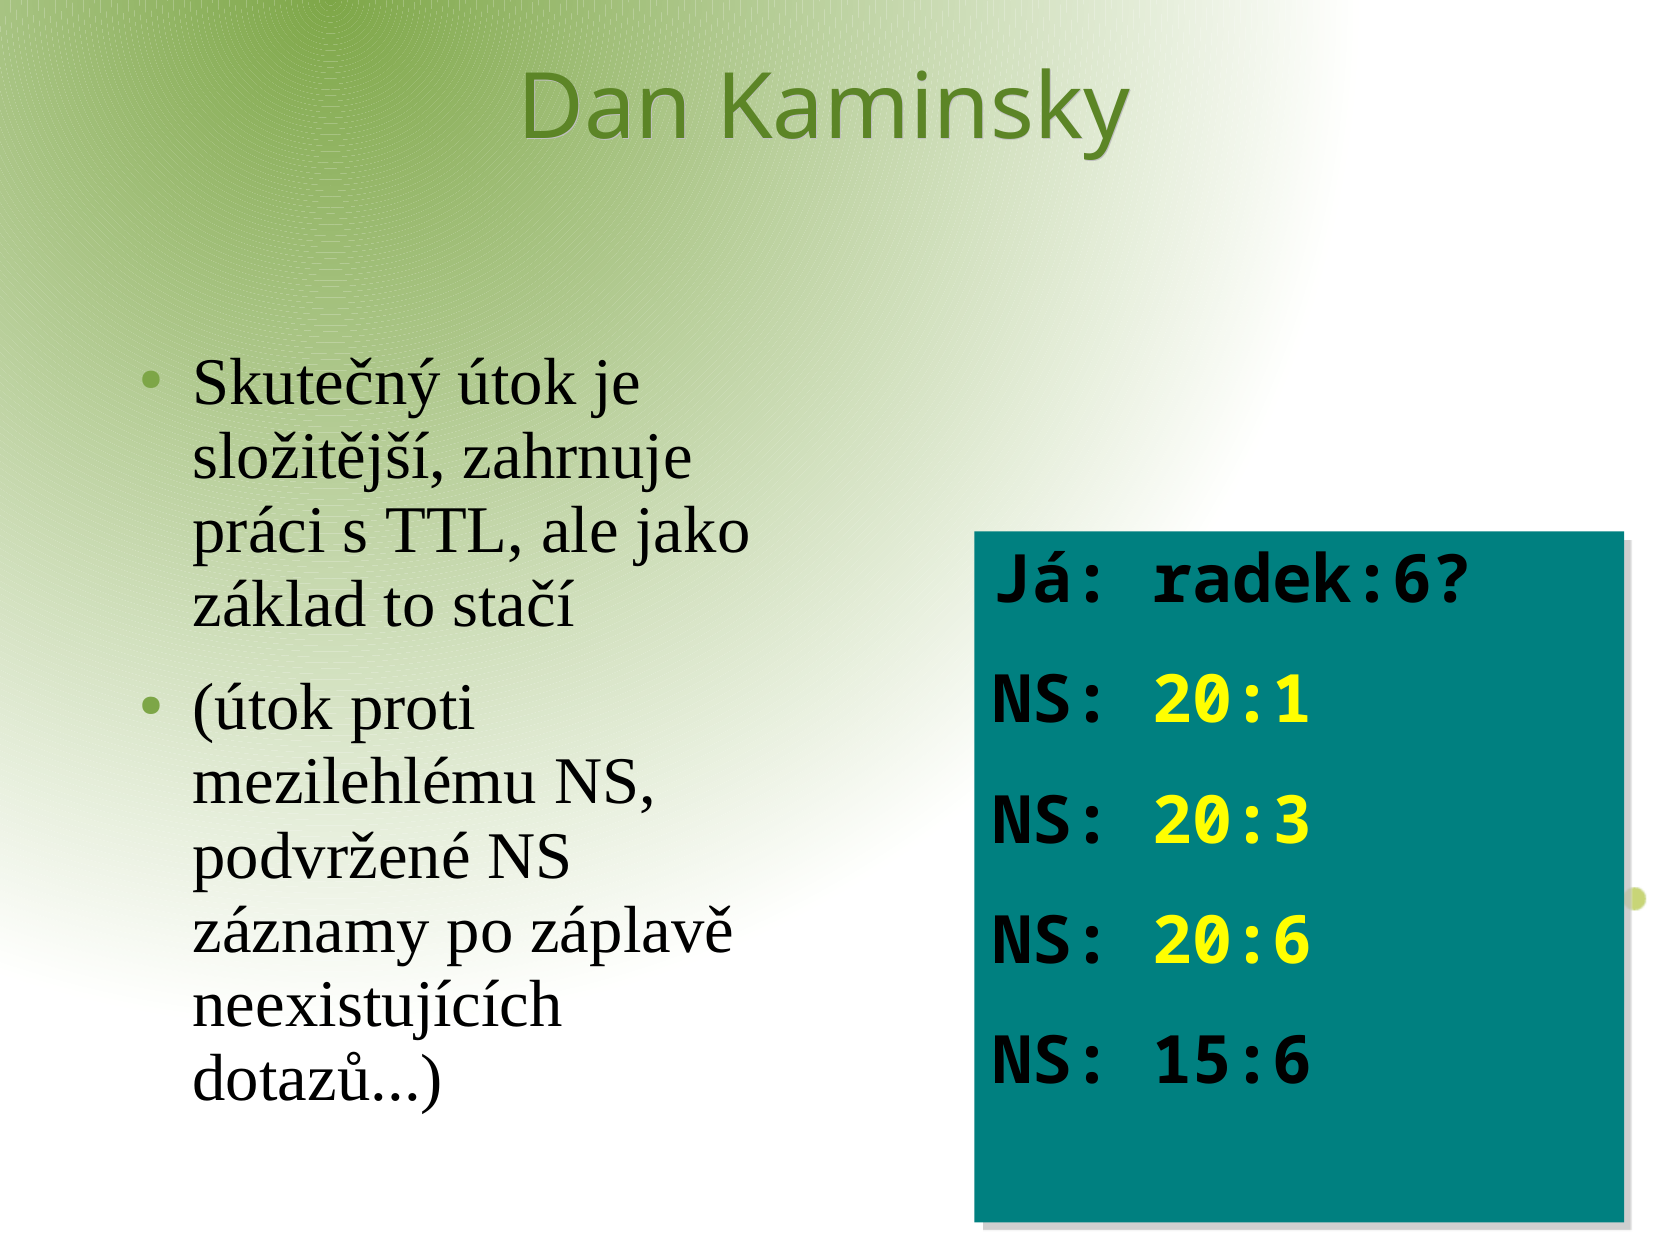

# Dan Kaminsky
Skutečný útok je složitější, zahrnuje práci s TTL, ale jako základ to stačí
(útok proti mezilehlému NS, podvržené NS záznamy po záplavě neexistujících dotazů...)
Já: radek:6?
NS: 20:1
NS: 20:3
NS: 20:6
NS: 15:6